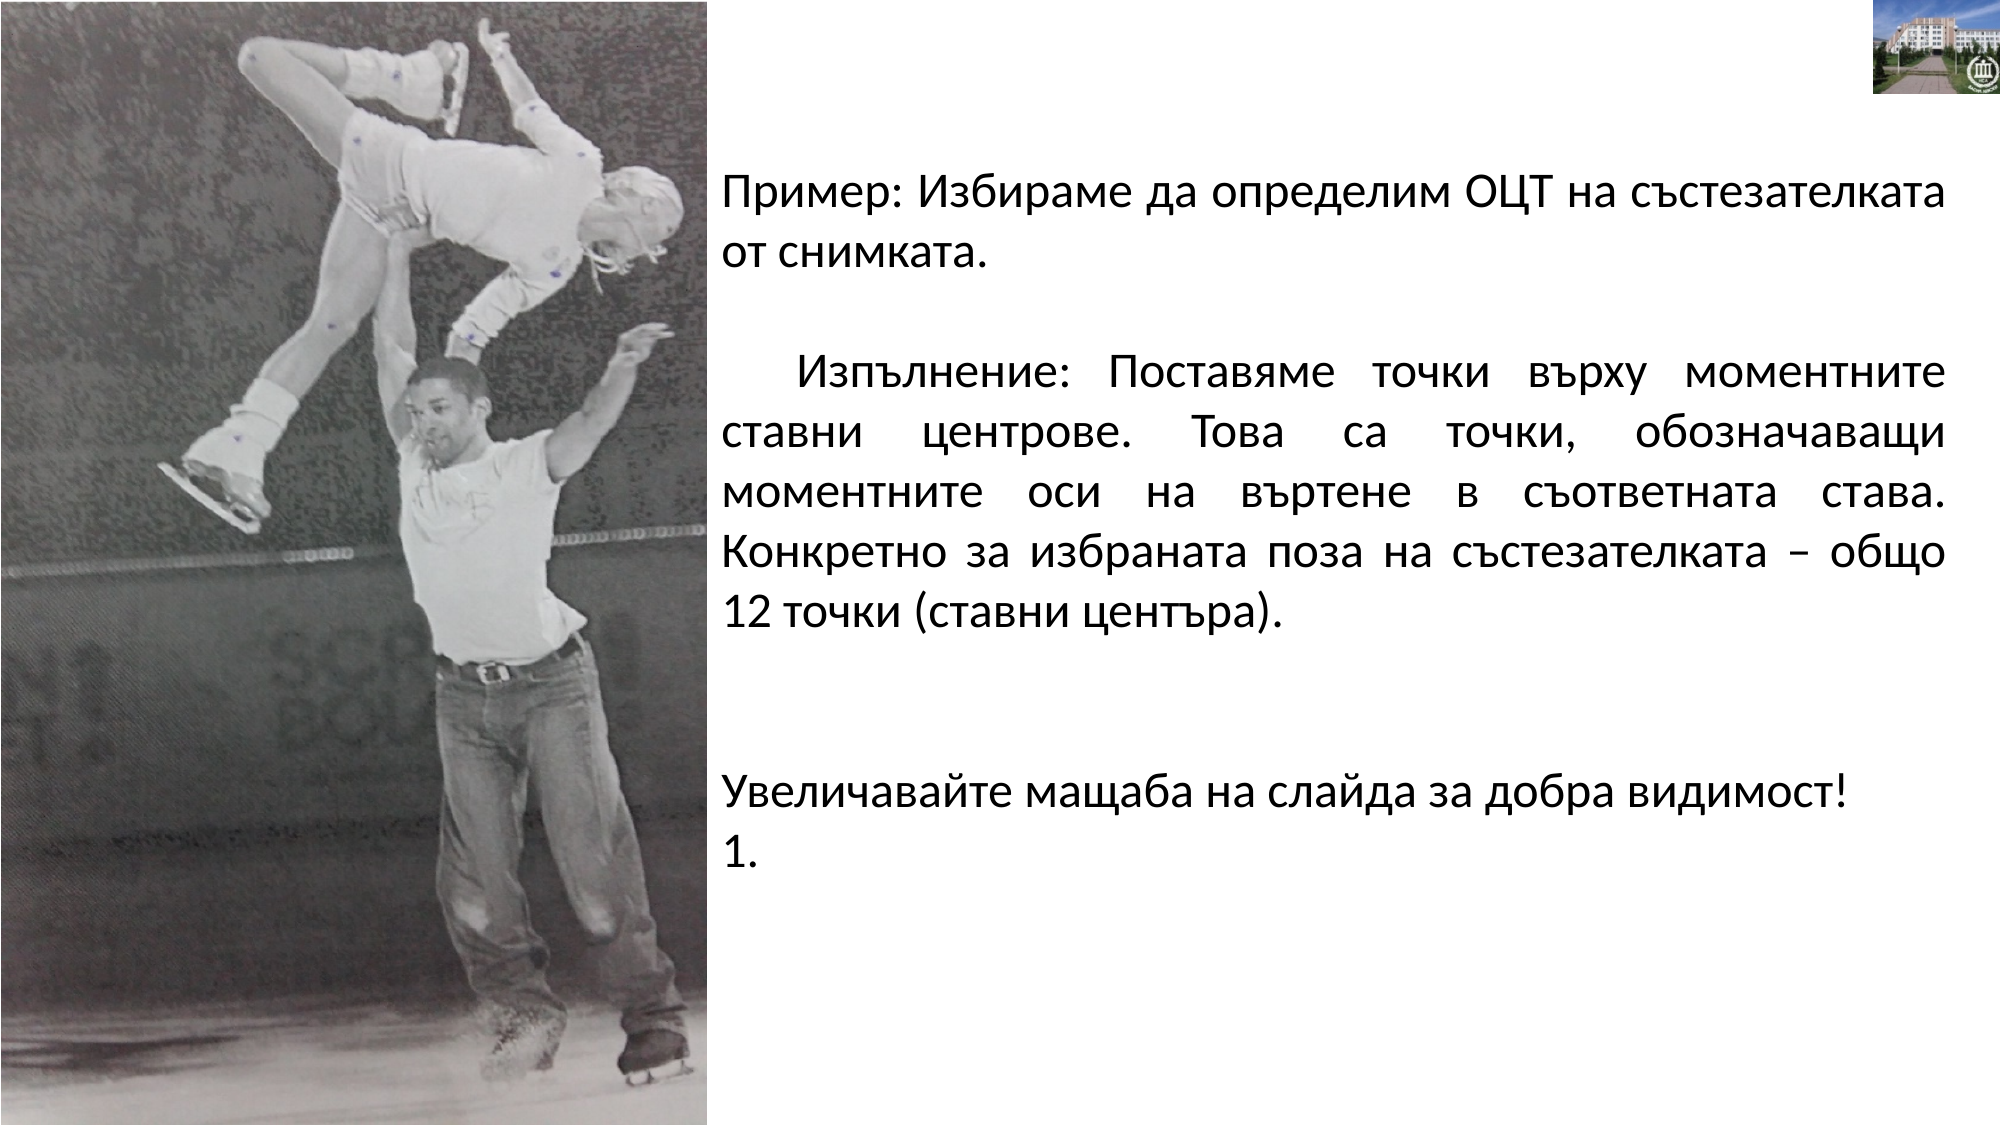

Пример: Избираме да определим ОЦТ на състезателката от снимката.
	Изпълнение: Поставяме точки върху моментните ставни центрове. Това са точки, обозначаващи моментните оси на въртене в съответната става. Конкретно за избраната поза на състезателката – общо 12 точки (ставни центъра).
Увеличавайте мащаба на слайда за добра видимост!